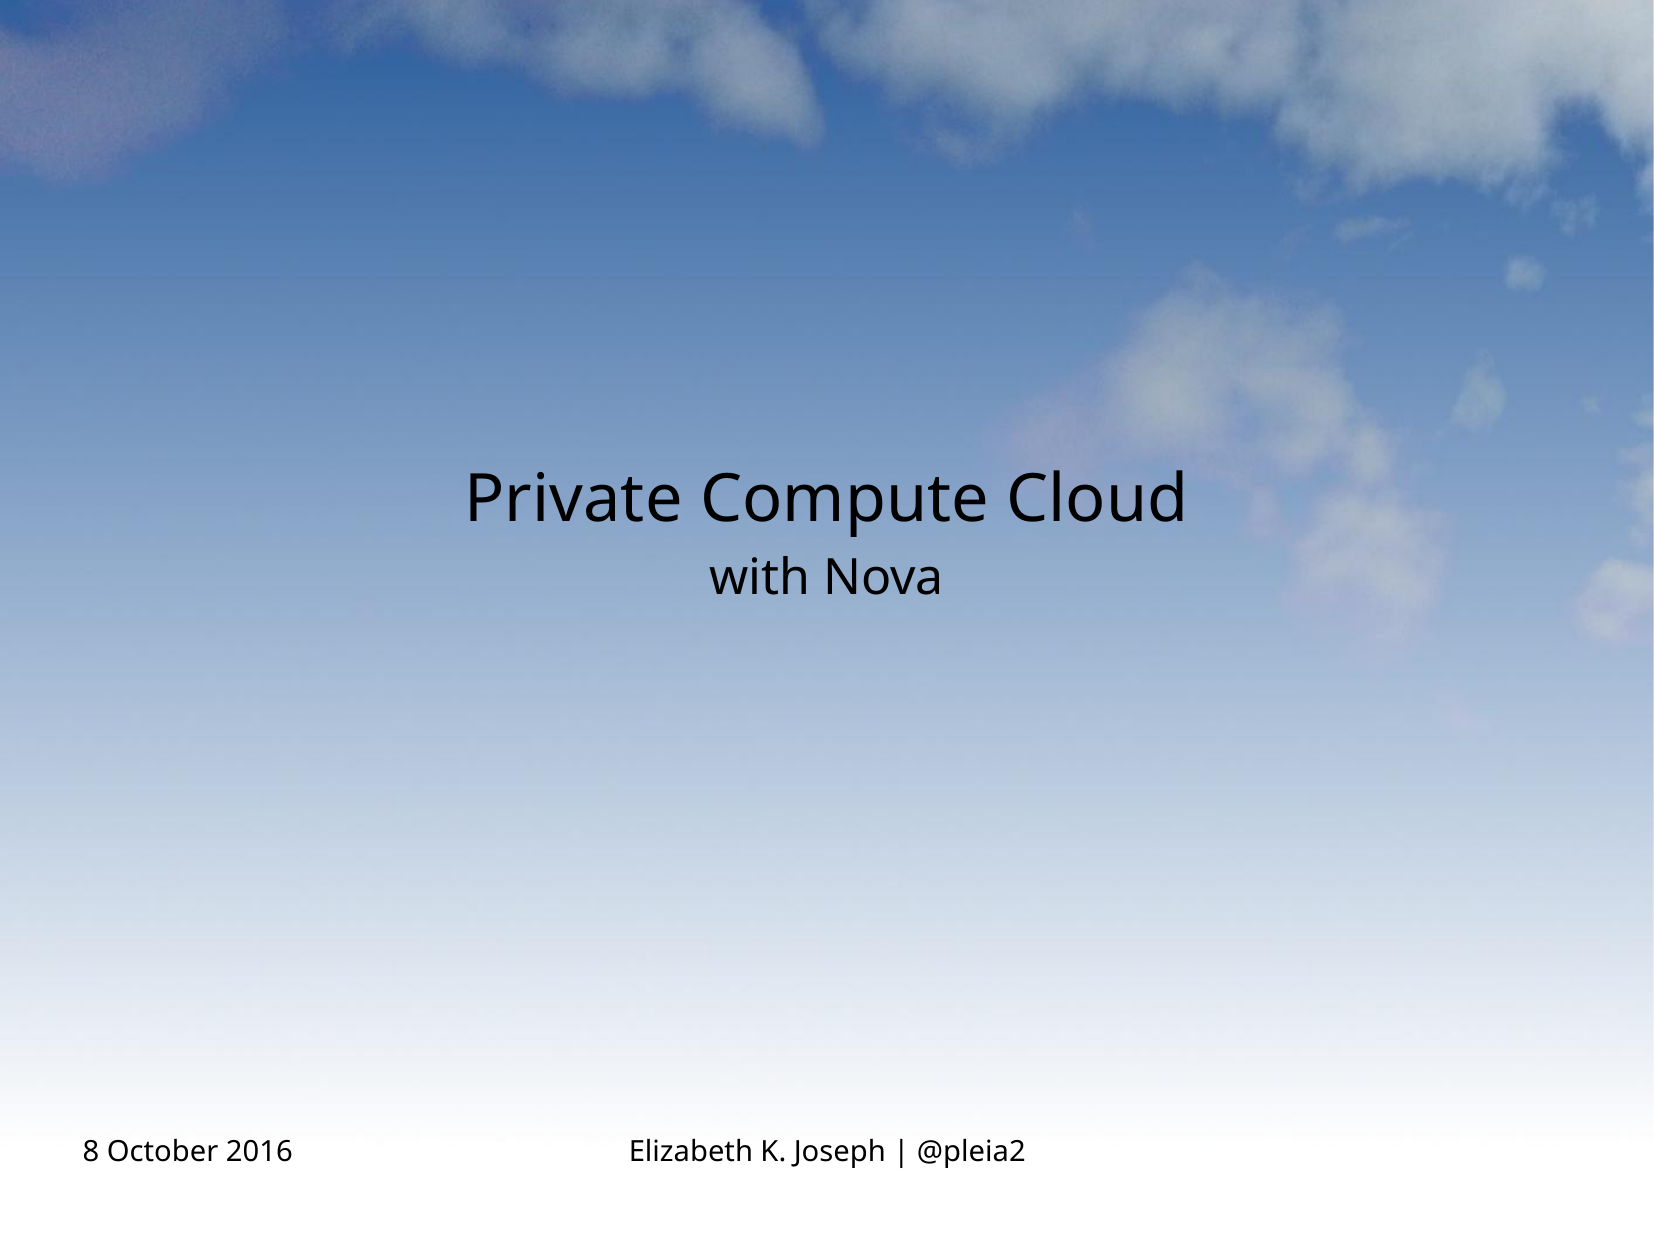

# Private Compute Cloud
with Nova
8 October 2016
Elizabeth K. Joseph | @pleia2